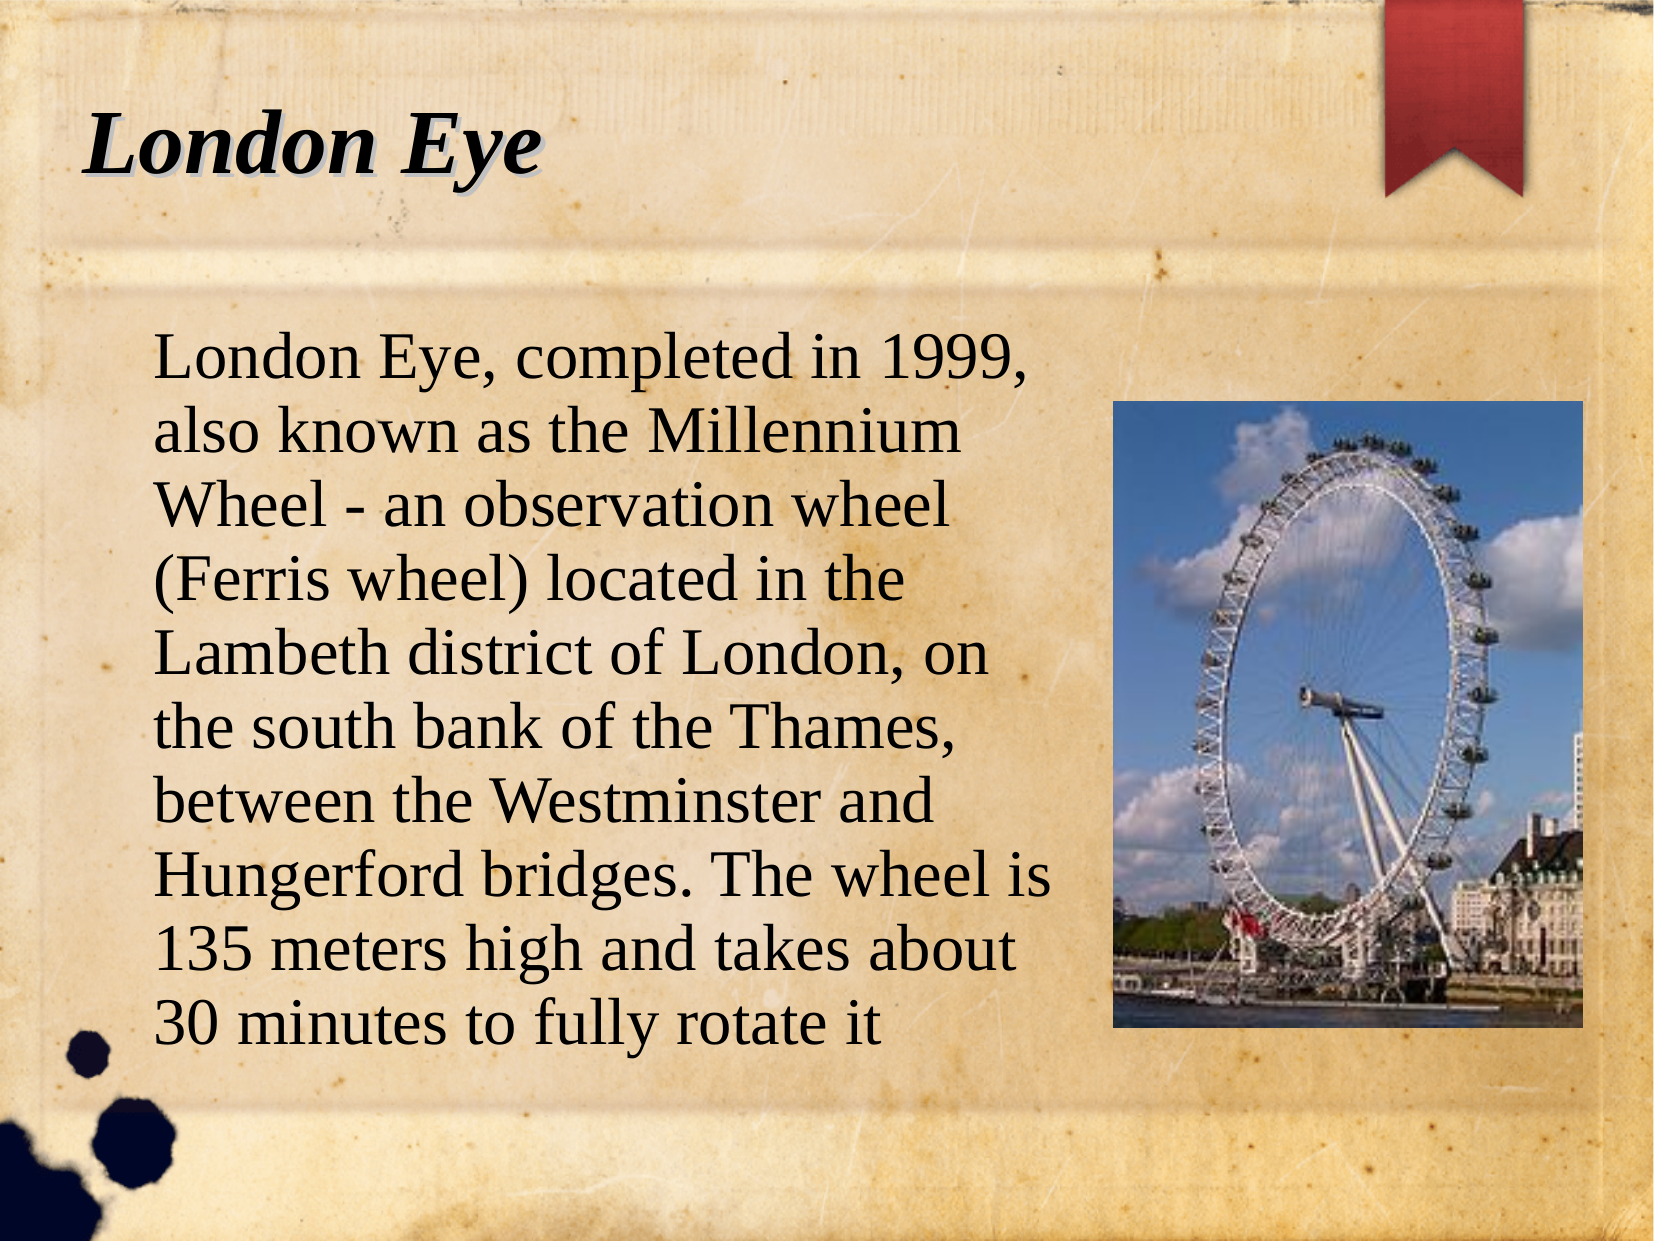

# London Eye
London Eye, completed in 1999, also known as the Millennium Wheel - an observation wheel (Ferris wheel) located in the Lambeth district of London, on the south bank of the Thames, between the Westminster and Hungerford bridges. The wheel is 135 meters high and takes about 30 minutes to fully rotate it